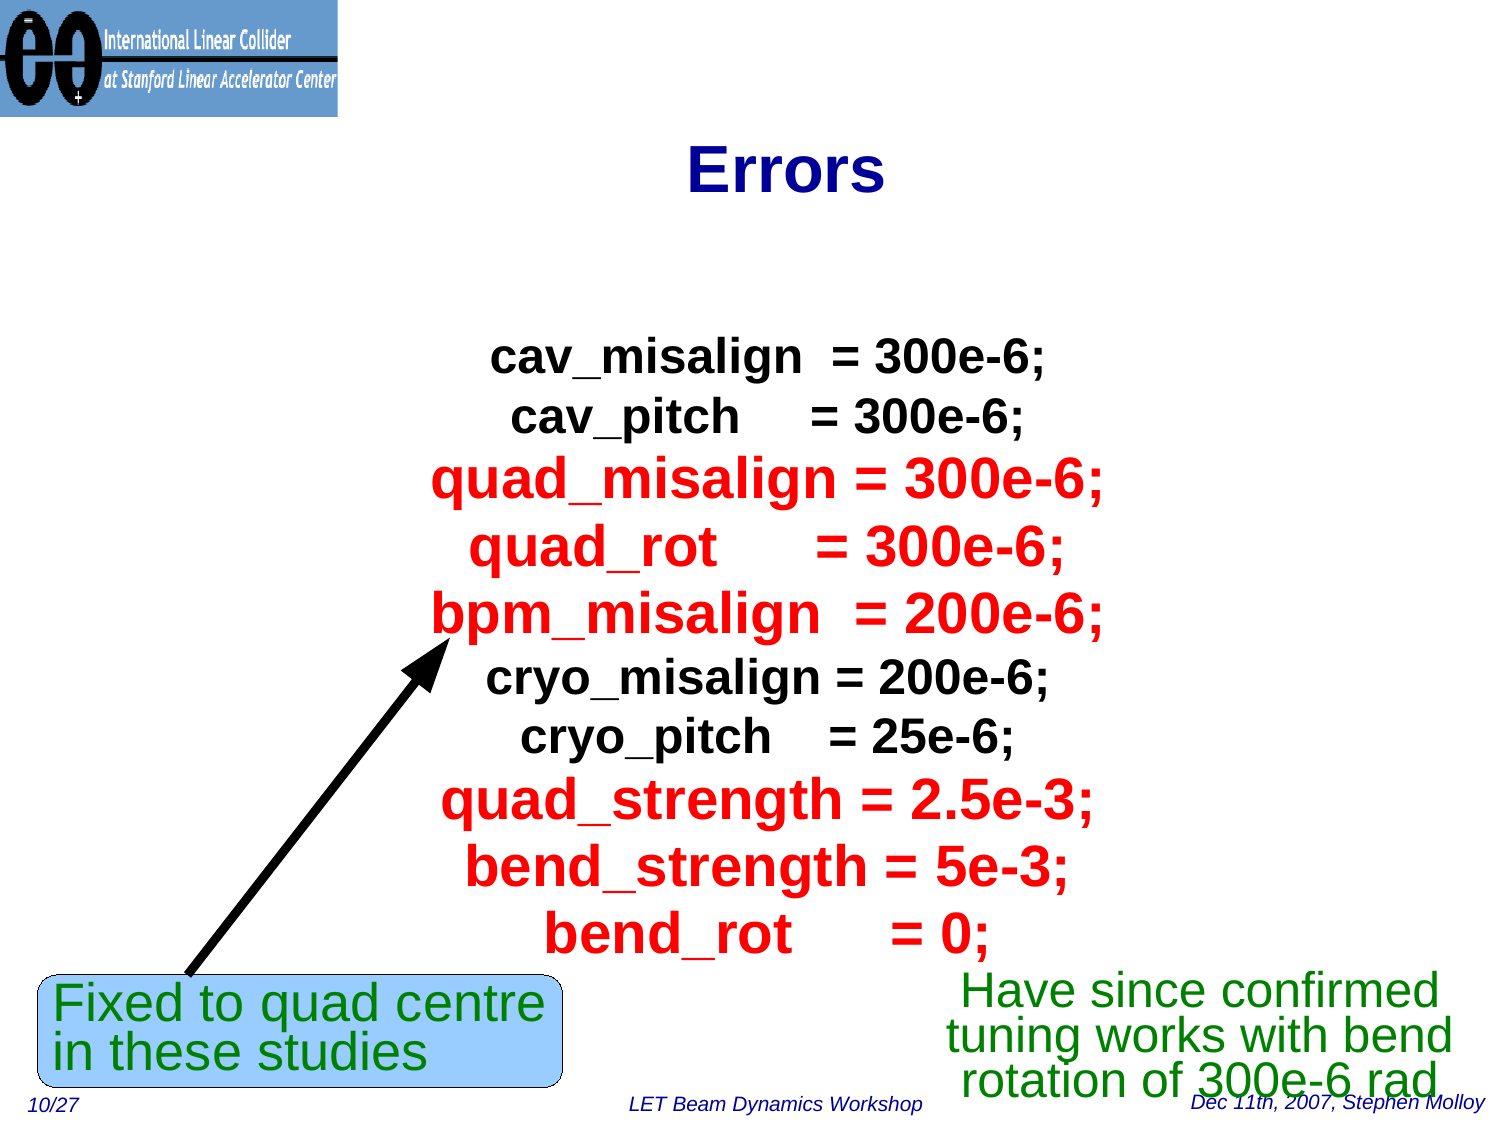

# Errors
cav_misalign = 300e-6;
cav_pitch = 300e-6;
quad_misalign = 300e-6;
quad_rot = 300e-6;
bpm_misalign = 200e-6;
cryo_misalign = 200e-6;
cryo_pitch = 25e-6;
quad_strength = 2.5e-3;
bend_strength = 5e-3;
bend_rot = 0;
Have since confirmed tuning works with bend rotation of 300e-6 rad
Fixed to quad centre in these studies